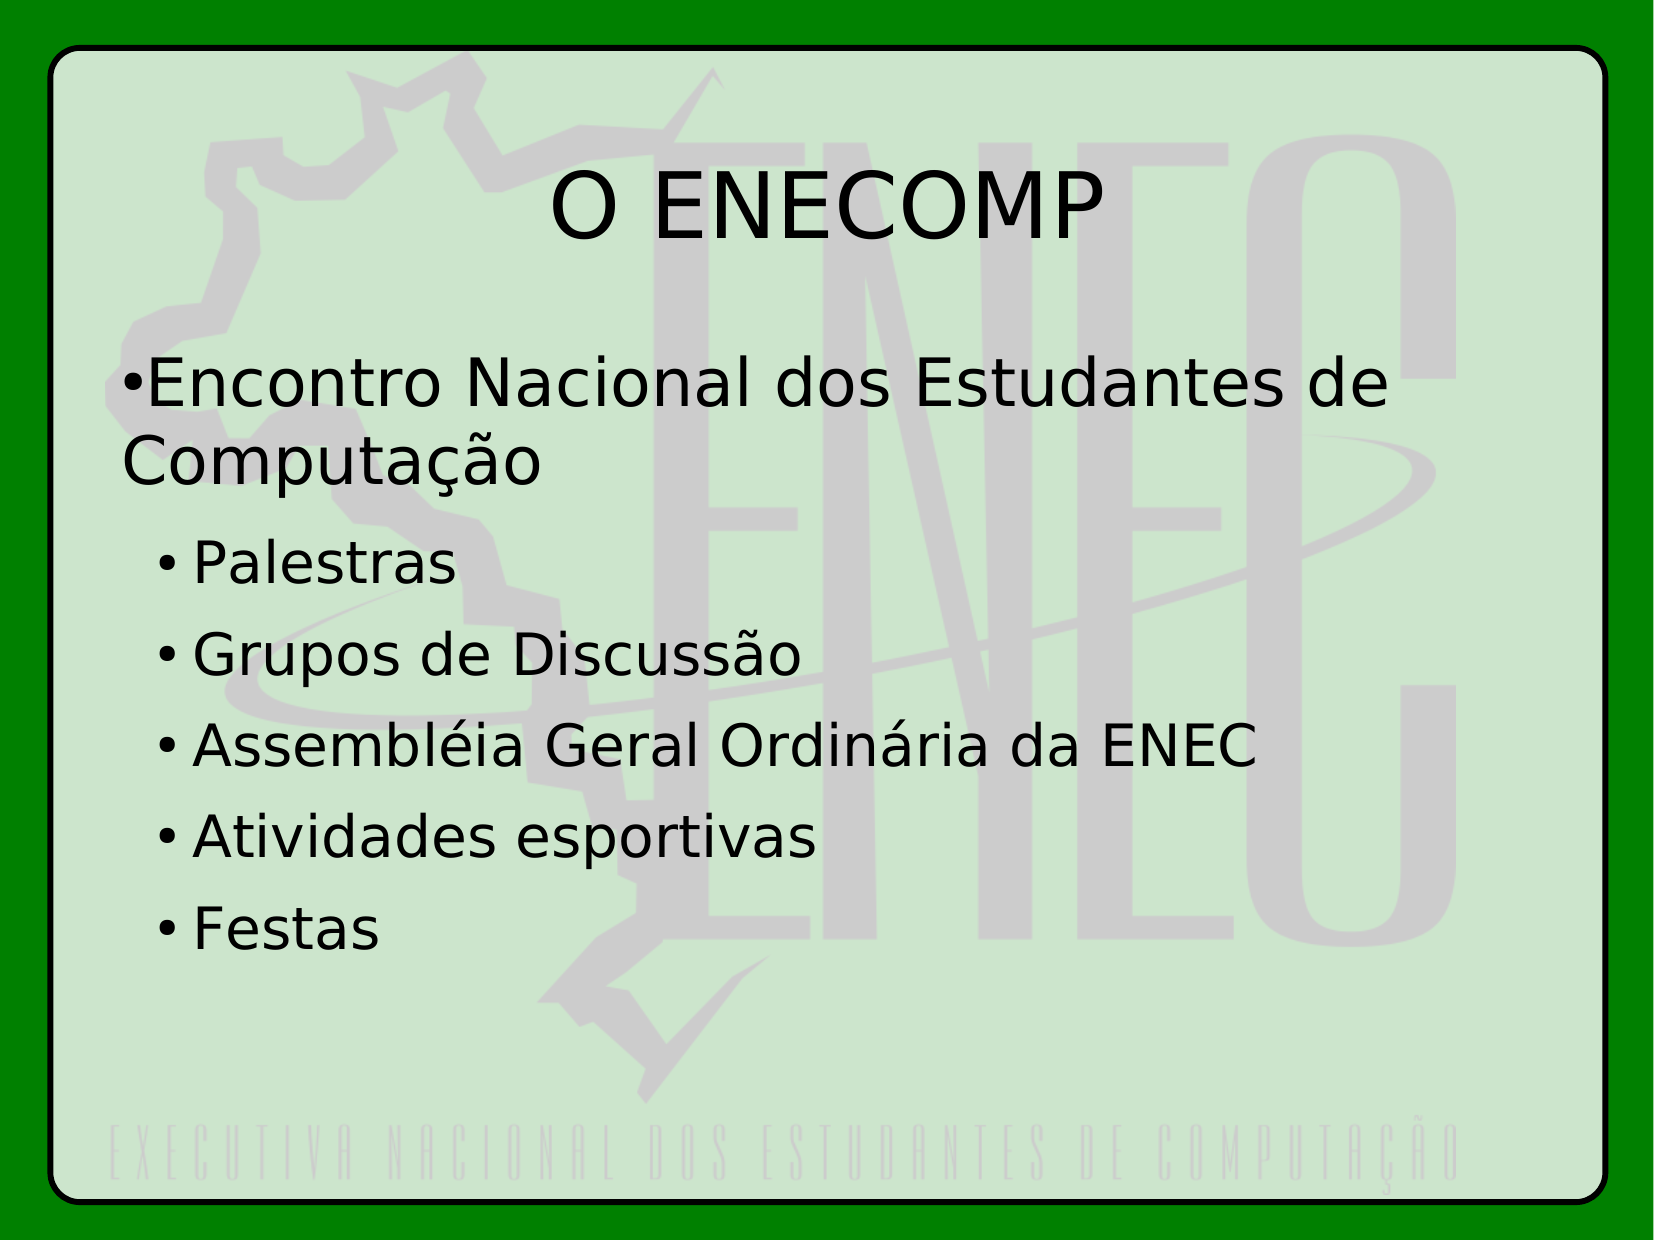

# O ENECOMP
Encontro Nacional dos Estudantes de Computação
Palestras
Grupos de Discussão
Assembléia Geral Ordinária da ENEC
Atividades esportivas
Festas